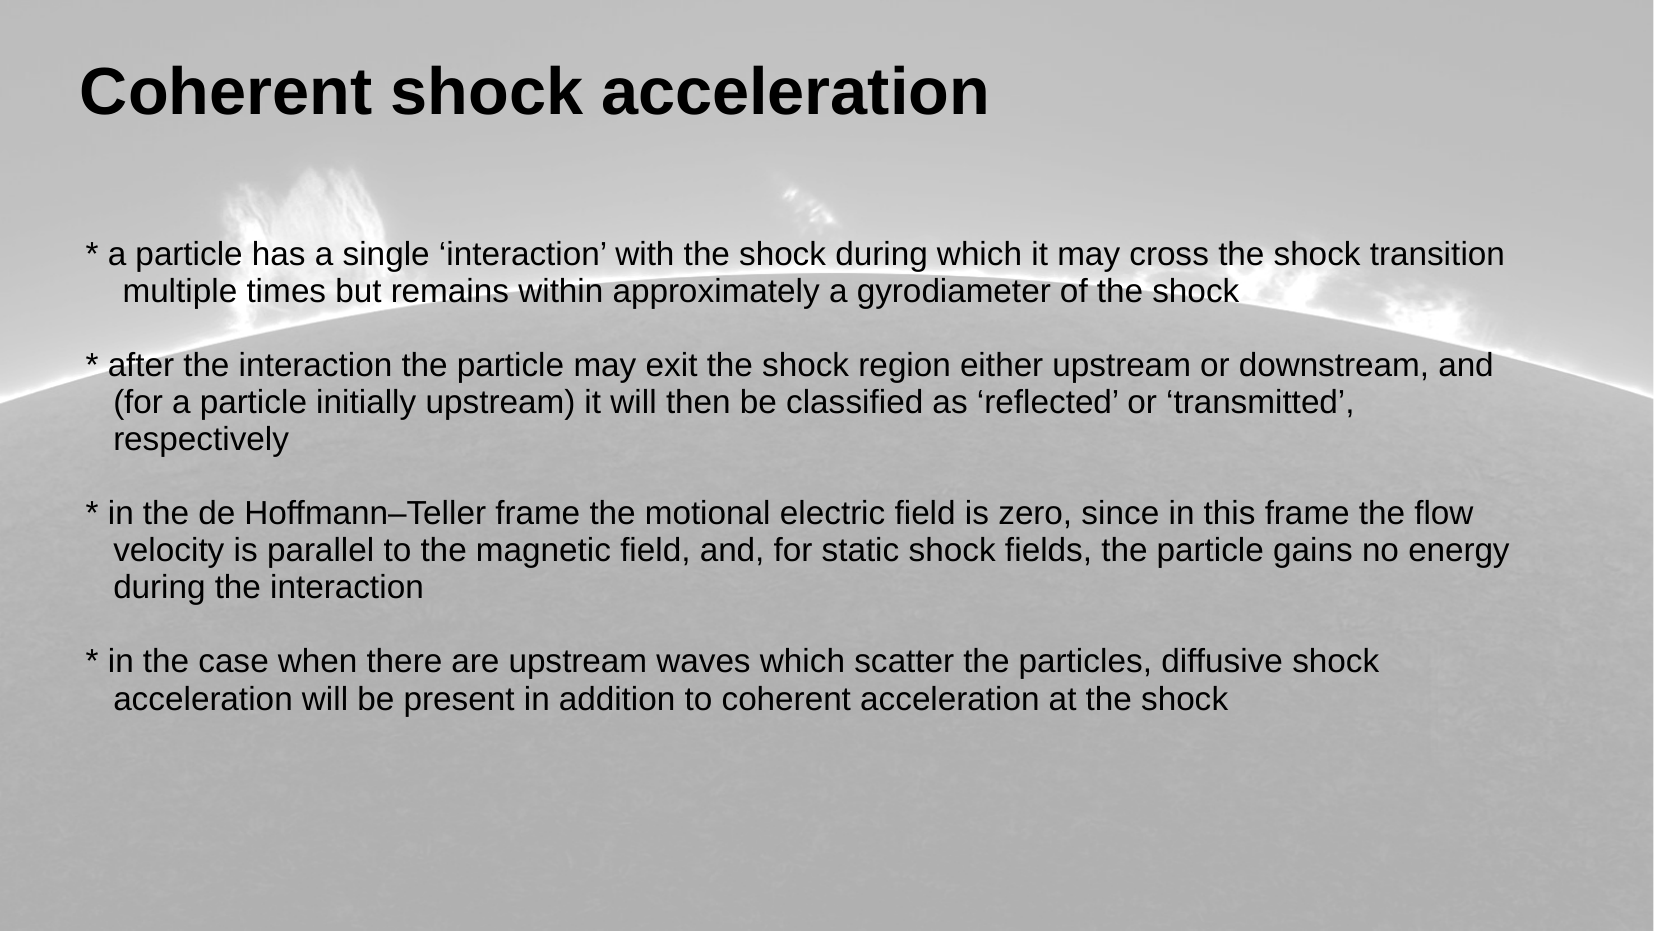

Coherent shock acceleration
* a particle has a single ‘interaction’ with the shock during which it may cross the shock transition
 multiple times but remains within approximately a gyrodiameter of the shock
* after the interaction the particle may exit the shock region either upstream or downstream, and
 (for a particle initially upstream) it will then be classified as ‘reflected’ or ‘transmitted’,
 respectively
* in the de Hoffmann–Teller frame the motional electric field is zero, since in this frame the flow
 velocity is parallel to the magnetic field, and, for static shock fields, the particle gains no energy
 during the interaction
* in the case when there are upstream waves which scatter the particles, diffusive shock
 acceleration will be present in addition to coherent acceleration at the shock